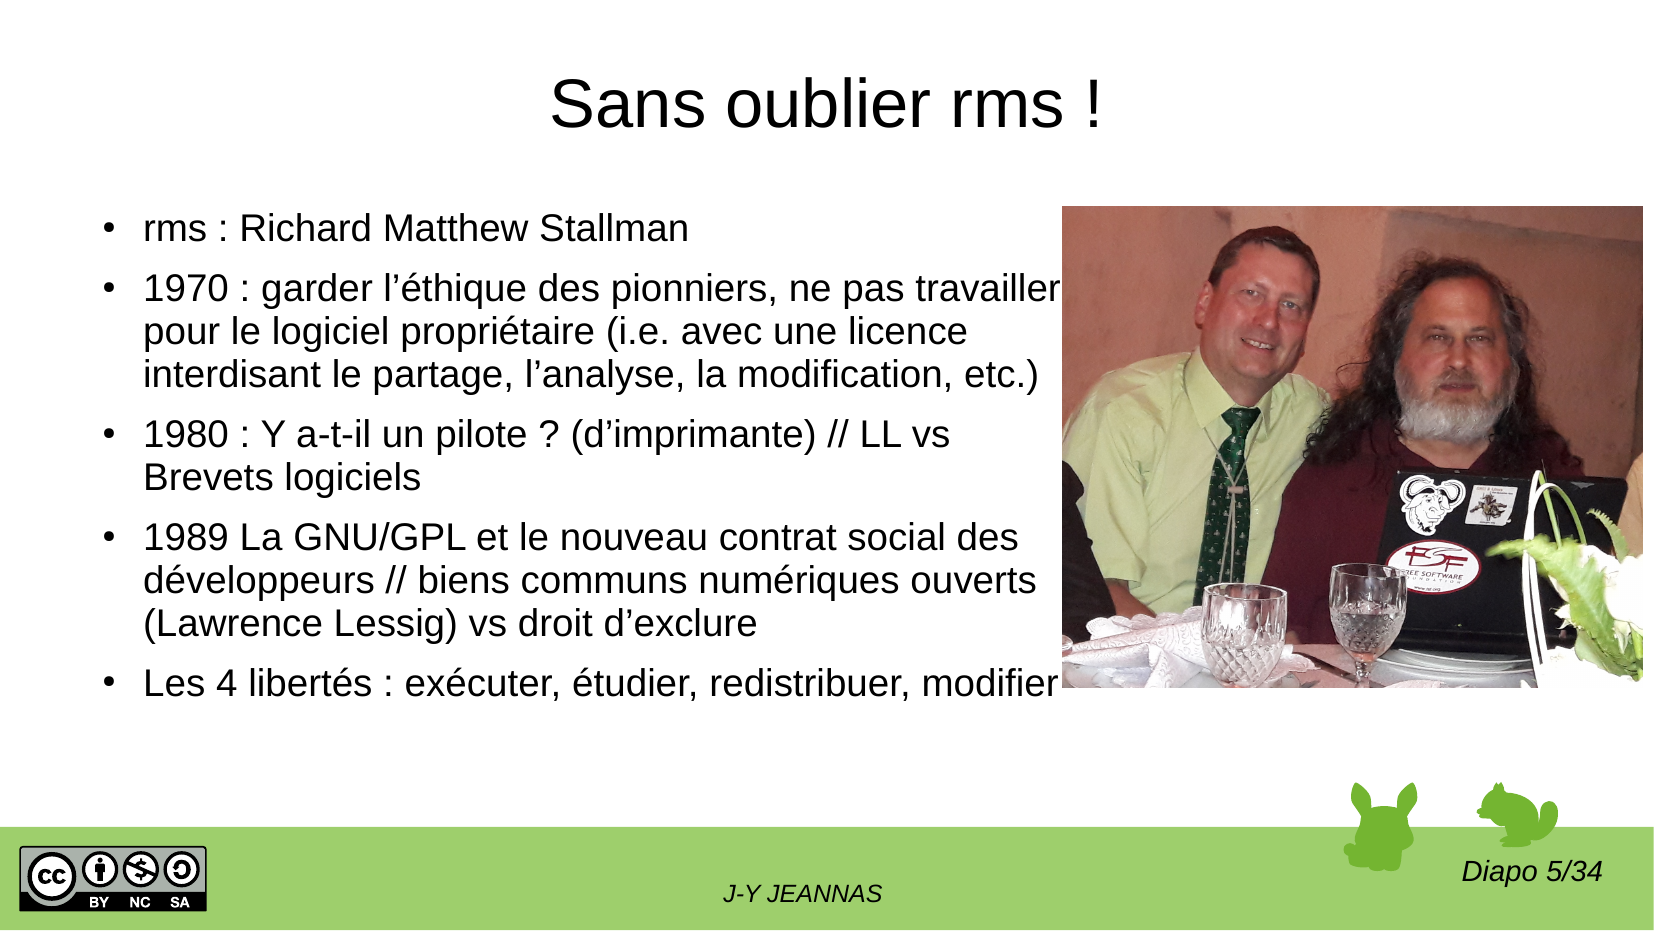

# Sans oublier rms !
rms : Richard Matthew Stallman
1970 : garder l’éthique des pionniers, ne pas travailler pour le logiciel propriétaire (i.e. avec une licence interdisant le partage, l’analyse, la modification, etc.)
1980 : Y a-t-il un pilote ? (d’imprimante) // LL vs Brevets logiciels
1989 La GNU/GPL et le nouveau contrat social des développeurs // biens communs numériques ouverts (Lawrence Lessig) vs droit d’exclure
Les 4 libertés : exécuter, étudier, redistribuer, modifier